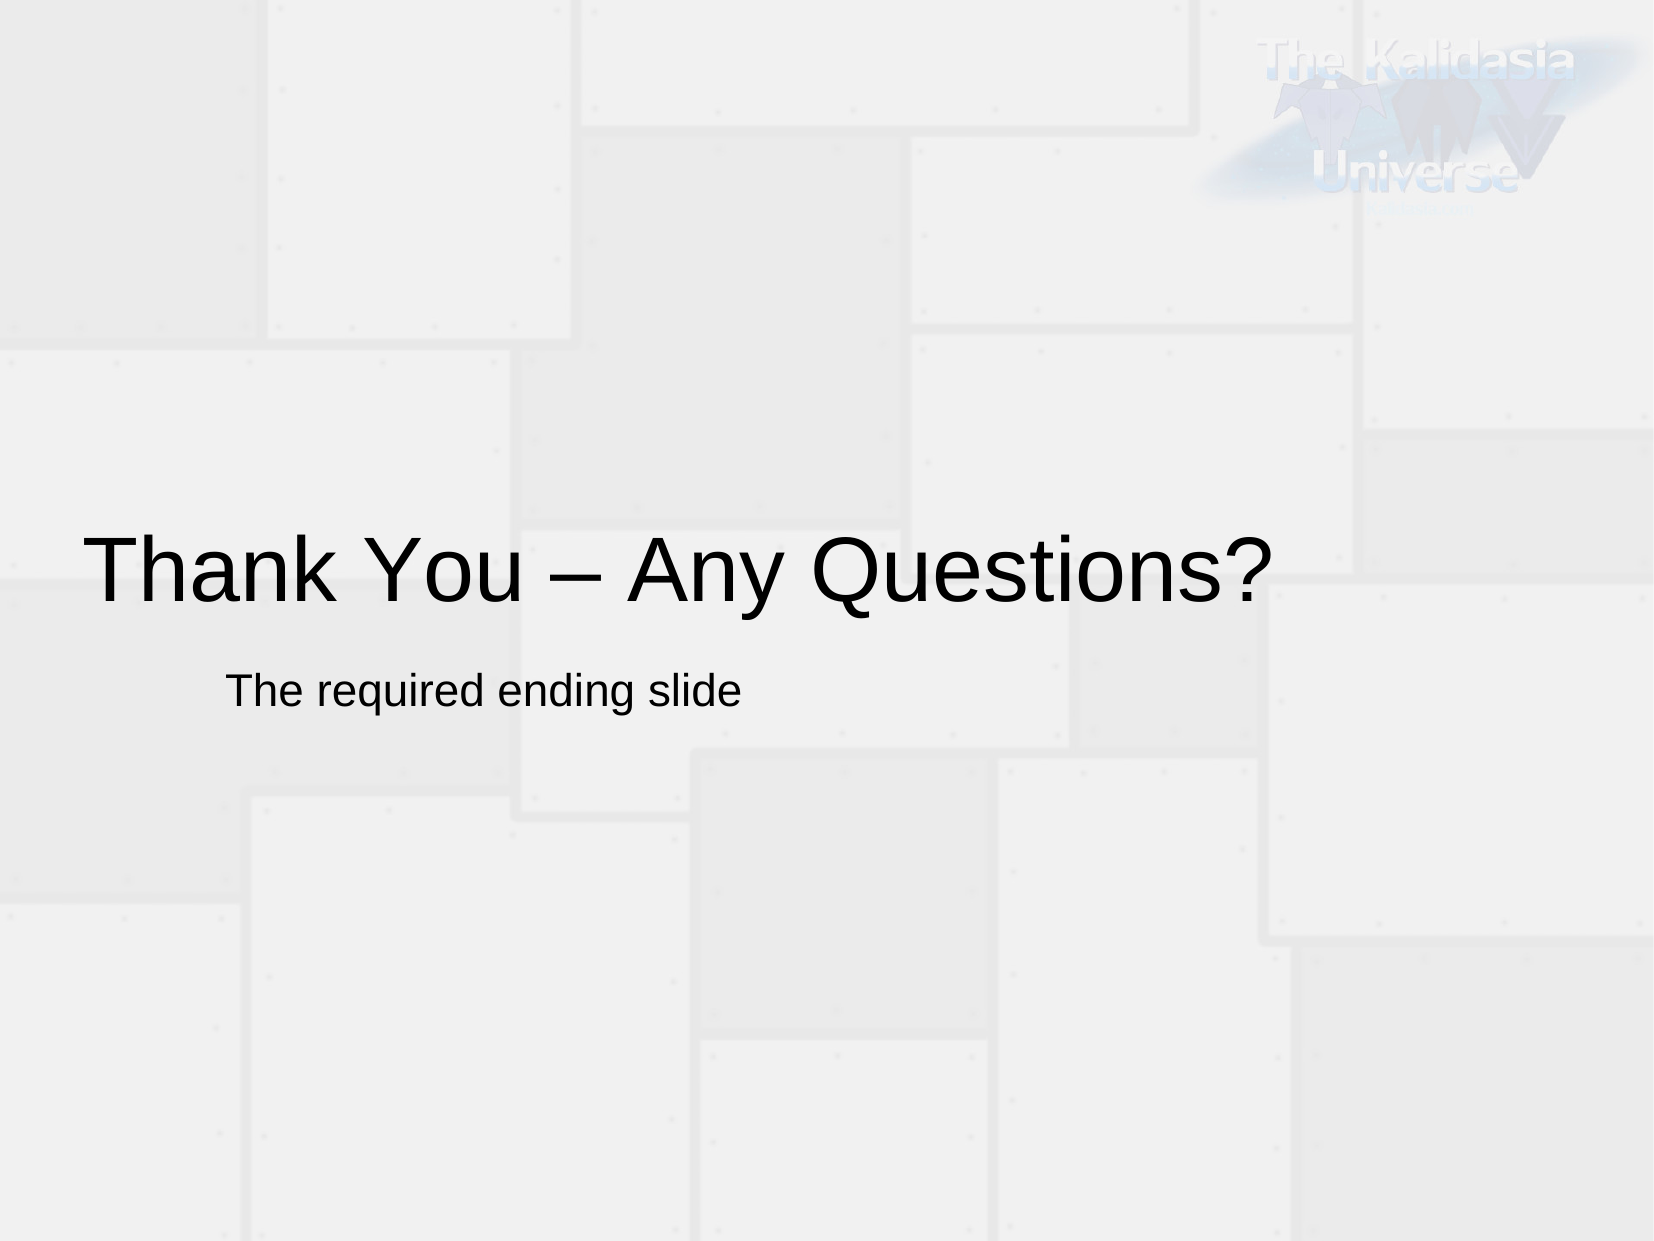

# Thank You – Any Questions?
The required ending slide